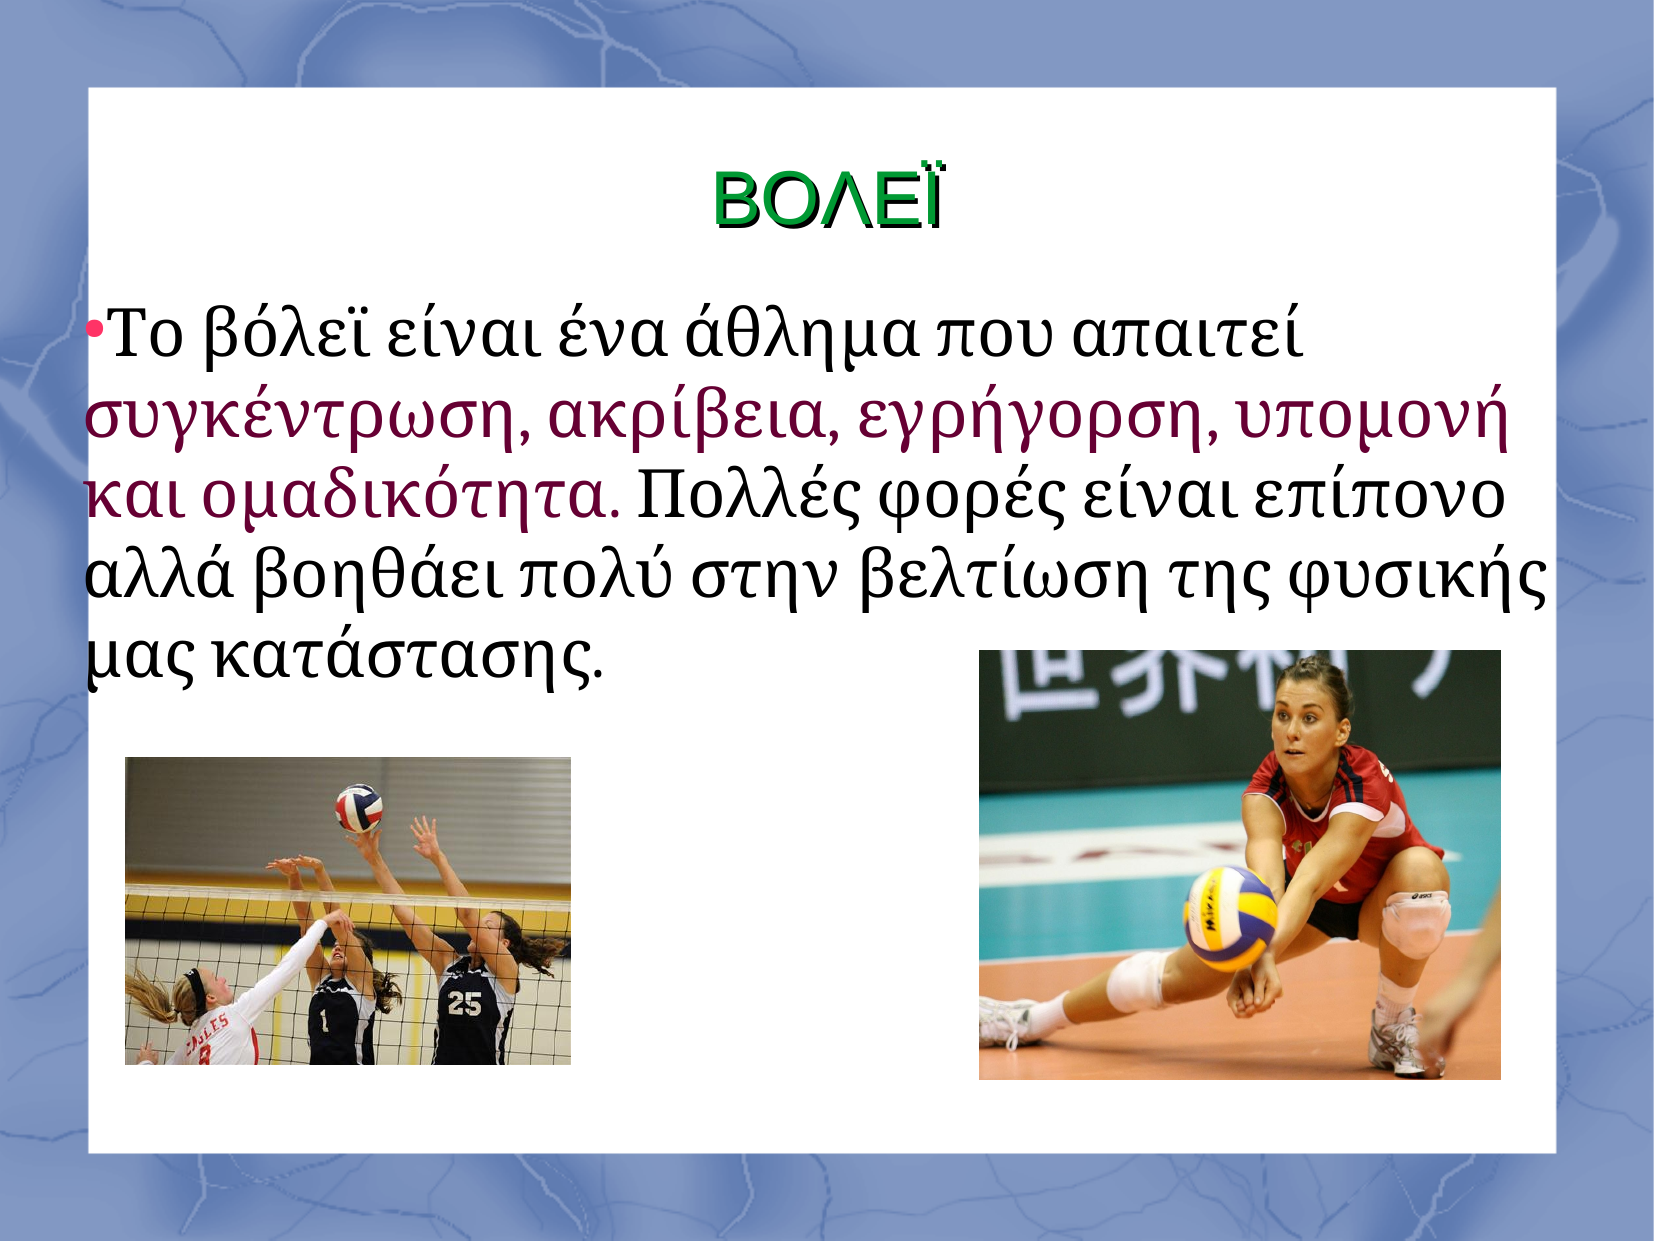

# ΒΟΛΕΪ
Το βόλεϊ είναι ένα άθλημα που απαιτεί συγκέντρωση, ακρίβεια, εγρήγορση, υπομονή και ομαδικότητα. Πολλές φορές είναι επίπονο αλλά βοηθάει πολύ στην βελτίωση της φυσικής μας κατάστασης.